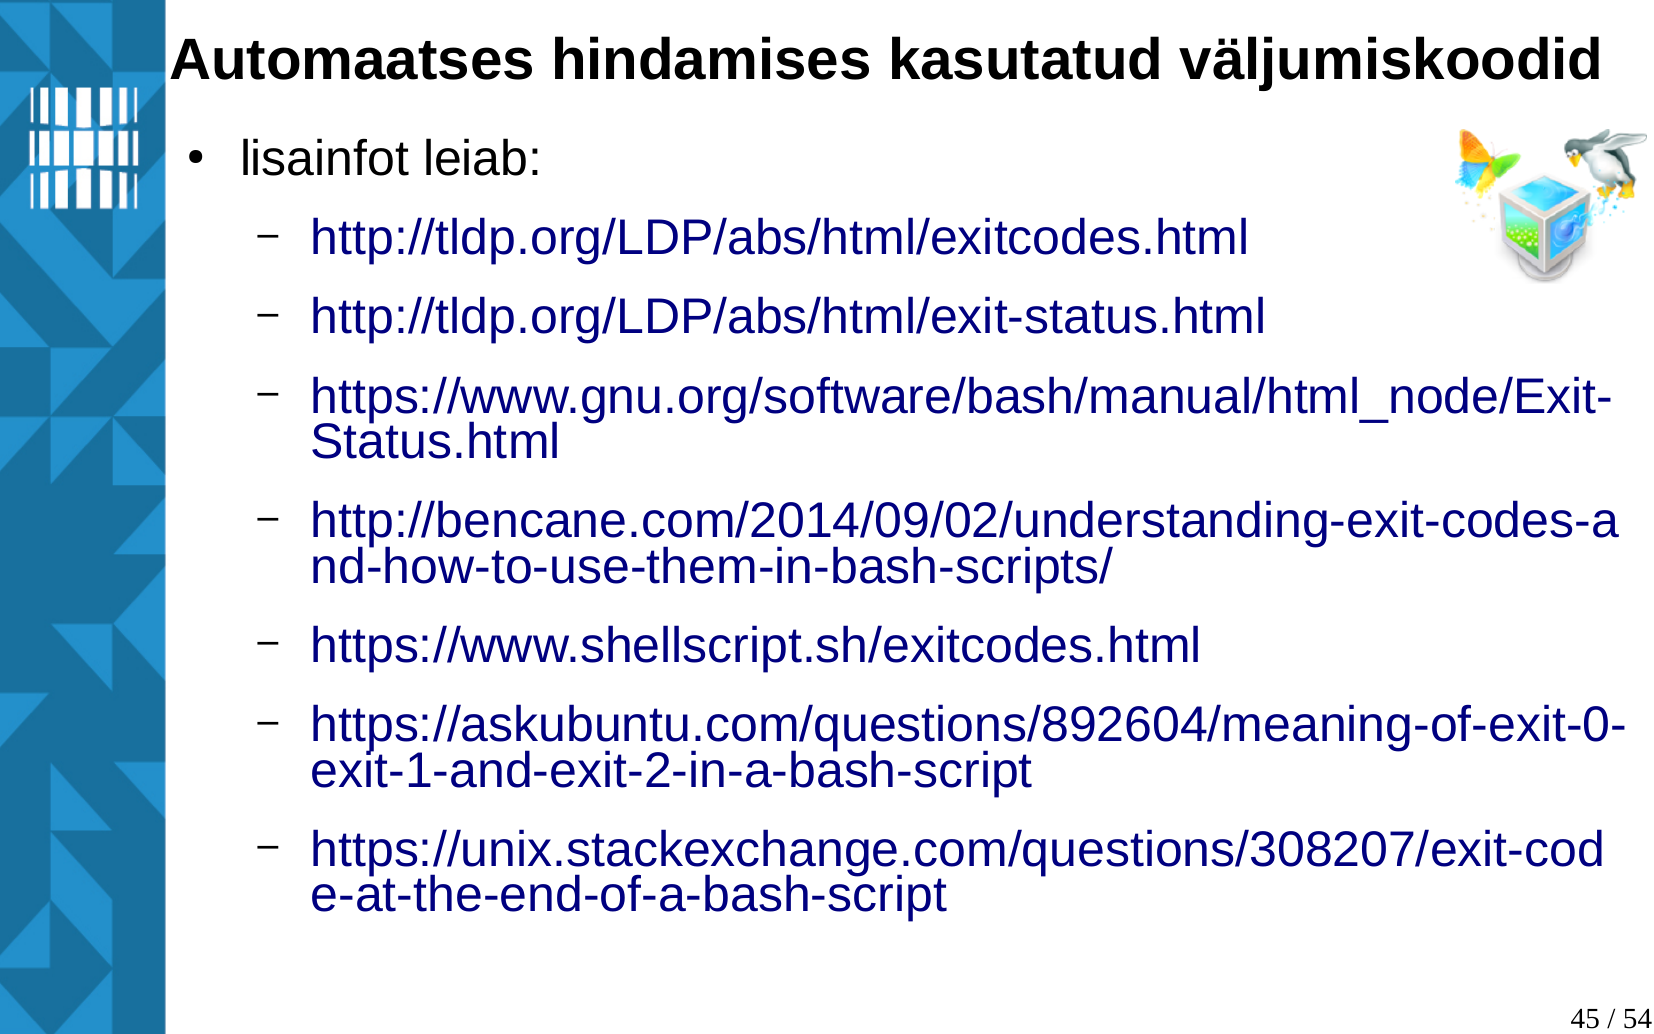

# Automaatses hindamises kasutatud väljumiskoodid
lisainfot leiab:
http://tldp.org/LDP/abs/html/exitcodes.html
http://tldp.org/LDP/abs/html/exit-status.html
https://www.gnu.org/software/bash/manual/html_node/Exit-Status.html
http://bencane.com/2014/09/02/understanding-exit-codes-and-how-to-use-them-in-bash-scripts/
https://www.shellscript.sh/exitcodes.html
https://askubuntu.com/questions/892604/meaning-of-exit-0-exit-1-and-exit-2-in-a-bash-script
https://unix.stackexchange.com/questions/308207/exit-code-at-the-end-of-a-bash-script
45